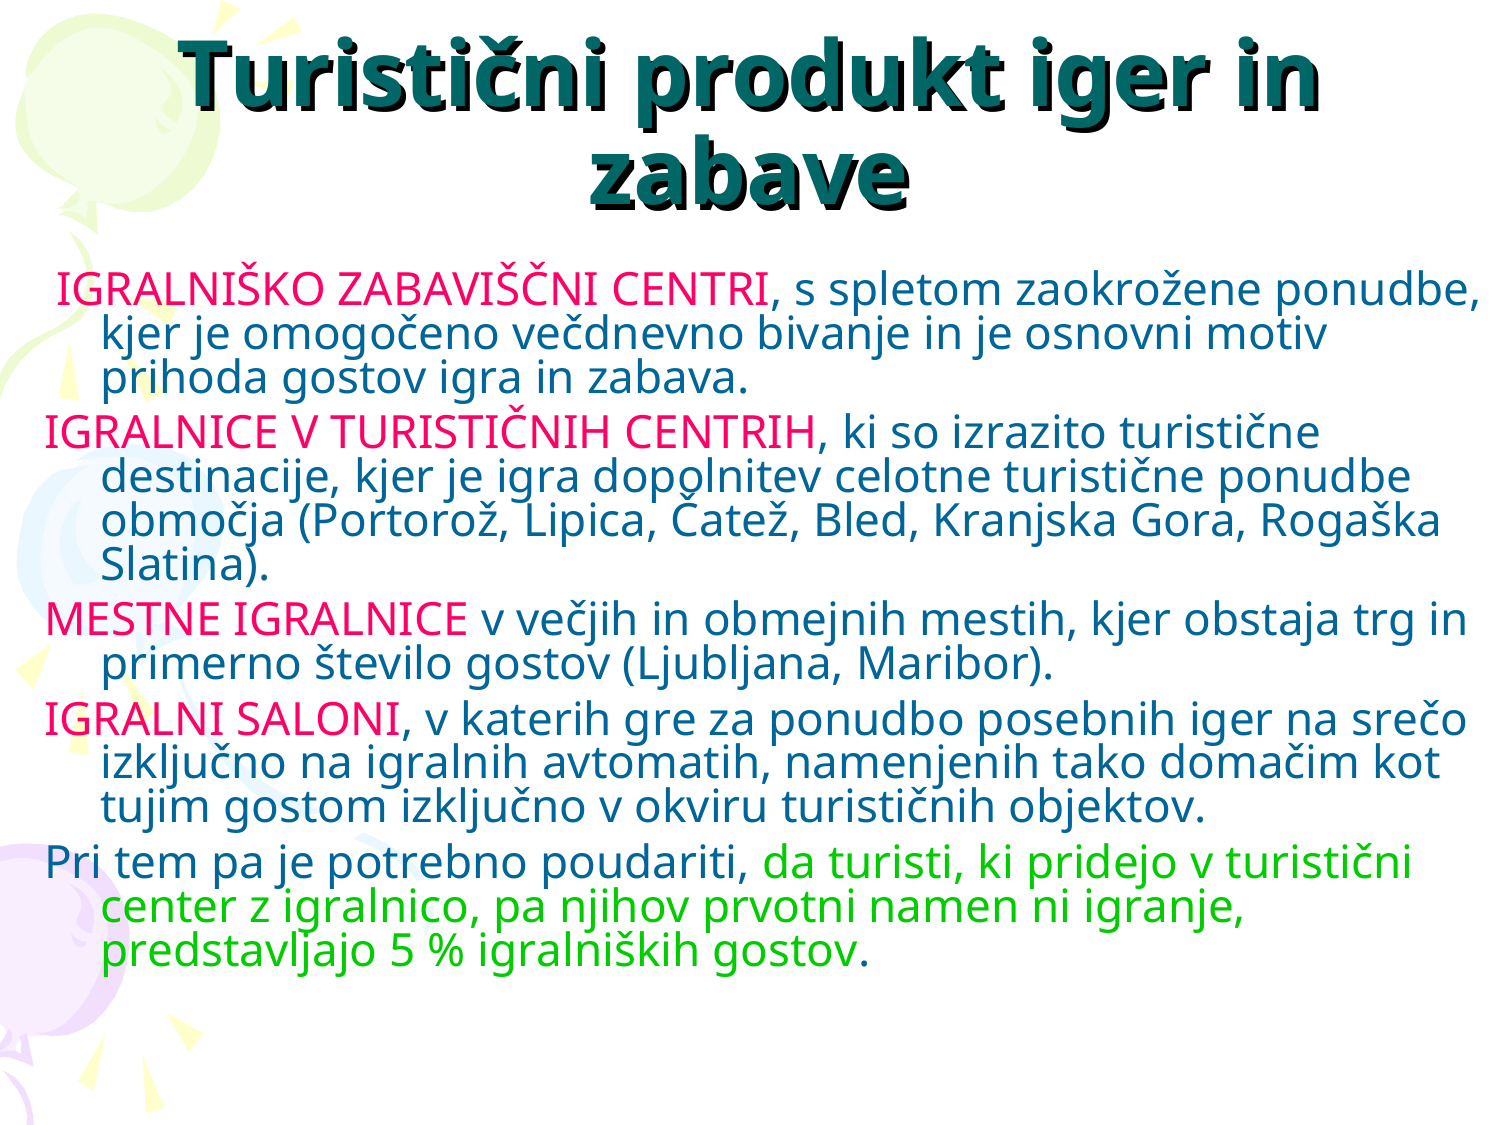

# Turistični produkt iger in zabave
 IGRALNIŠKO ZABAVIŠČNI CENTRI, s spletom zaokrožene ponudbe, kjer je omogočeno večdnevno bivanje in je osnovni motiv prihoda gostov igra in zabava.
IGRALNICE V TURISTIČNIH CENTRIH, ki so izrazito turistične destinacije, kjer je igra dopolnitev celotne turistične ponudbe območja (Portorož, Lipica, Čatež, Bled, Kranjska Gora, Rogaška Slatina).
MESTNE IGRALNICE v večjih in obmejnih mestih, kjer obstaja trg in primerno število gostov (Ljubljana, Maribor).
IGRALNI SALONI, v katerih gre za ponudbo posebnih iger na srečo izključno na igralnih avtomatih, namenjenih tako domačim kot tujim gostom izključno v okviru turističnih objektov.
Pri tem pa je potrebno poudariti, da turisti, ki pridejo v turistični center z igralnico, pa njihov prvotni namen ni igranje, predstavljajo 5 % igralniških gostov.